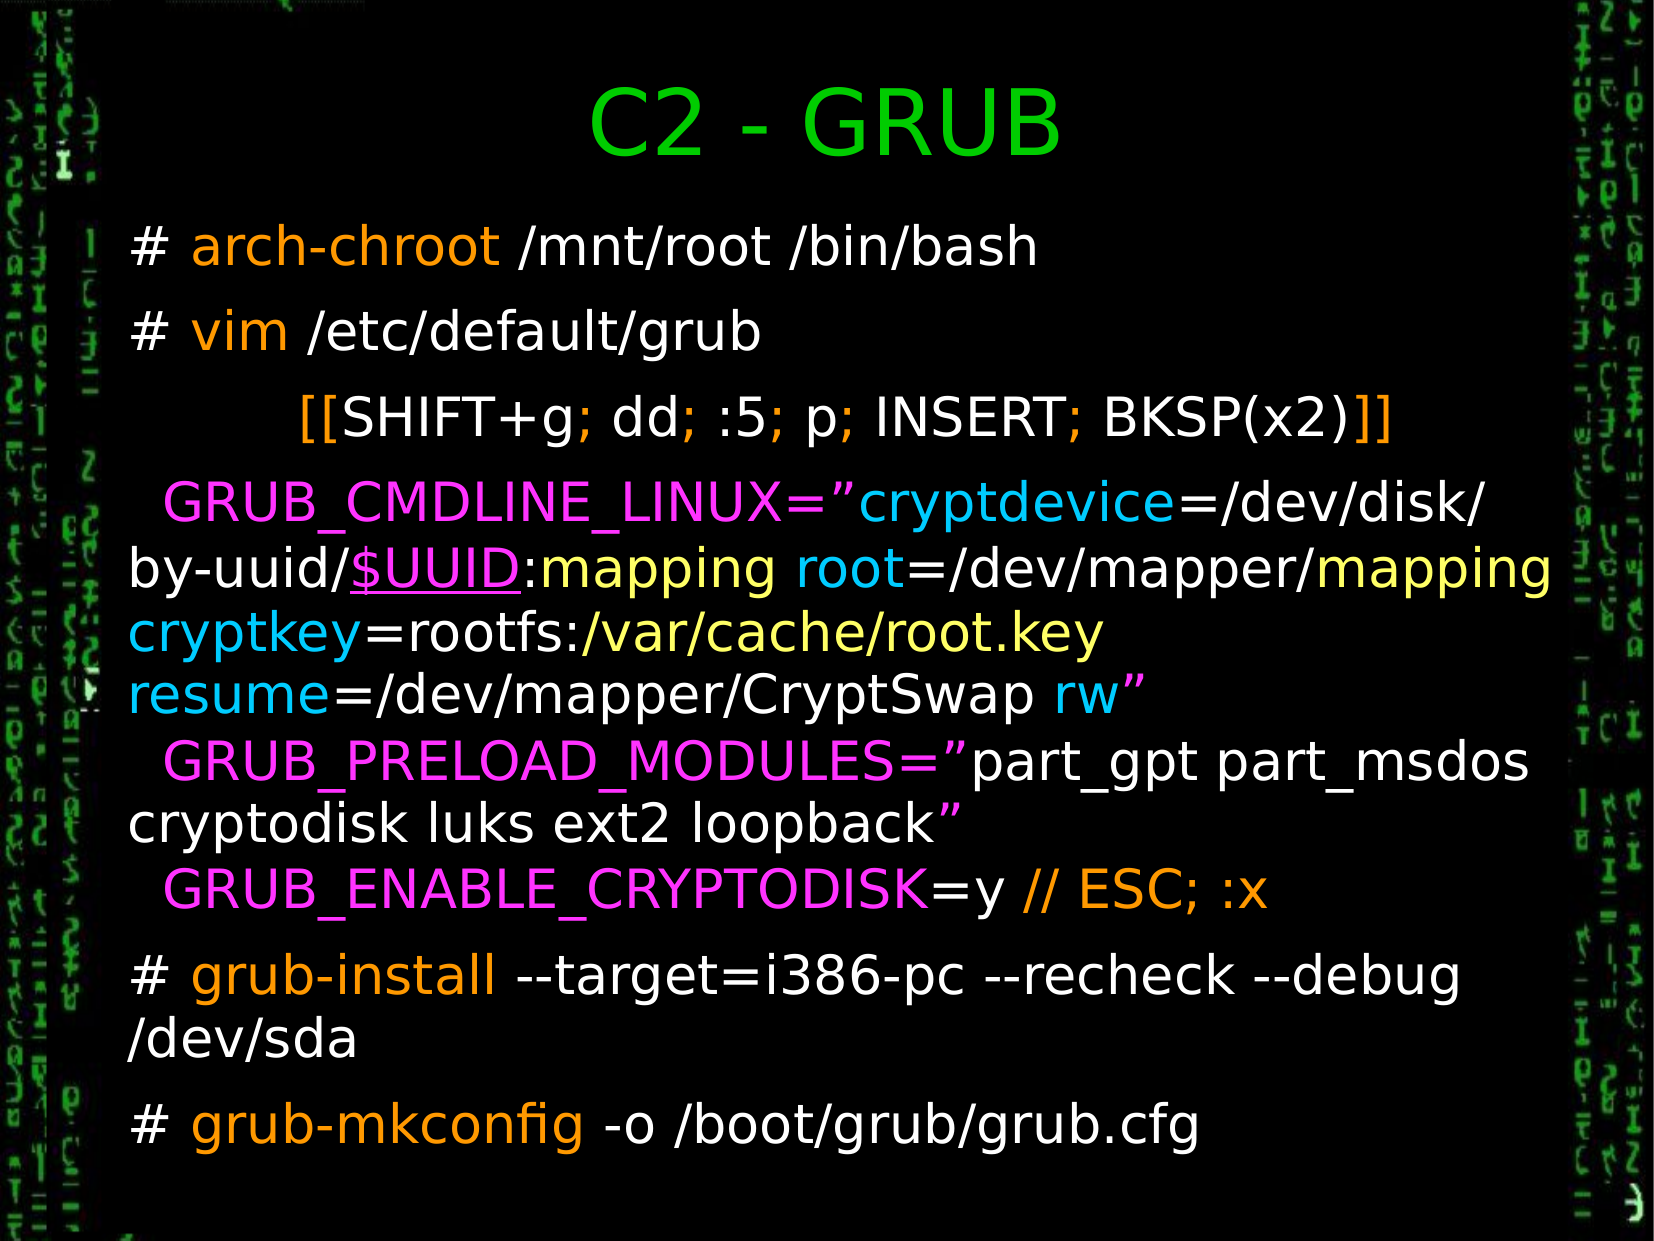

# C2 - GRUB
# arch-chroot /mnt/root /bin/bash
# vim /etc/default/grub
[[SHIFT+g; dd; :5; p; INSERT; BKSP(x2)]]
 GRUB_CMDLINE_LINUX=”cryptdevice=/dev/disk/
by-uuid/$UUID:mapping root=/dev/mapper/mapping cryptkey=rootfs:/var/cache/root.key resume=/dev/mapper/CryptSwap rw”
 GRUB_PRELOAD_MODULES=”part_gpt part_msdos cryptodisk luks ext2 loopback”
 GRUB_ENABLE_CRYPTODISK=y // ESC; :x
# grub-install --target=i386-pc --recheck --debug /dev/sda
# grub-mkconfig -o /boot/grub/grub.cfg